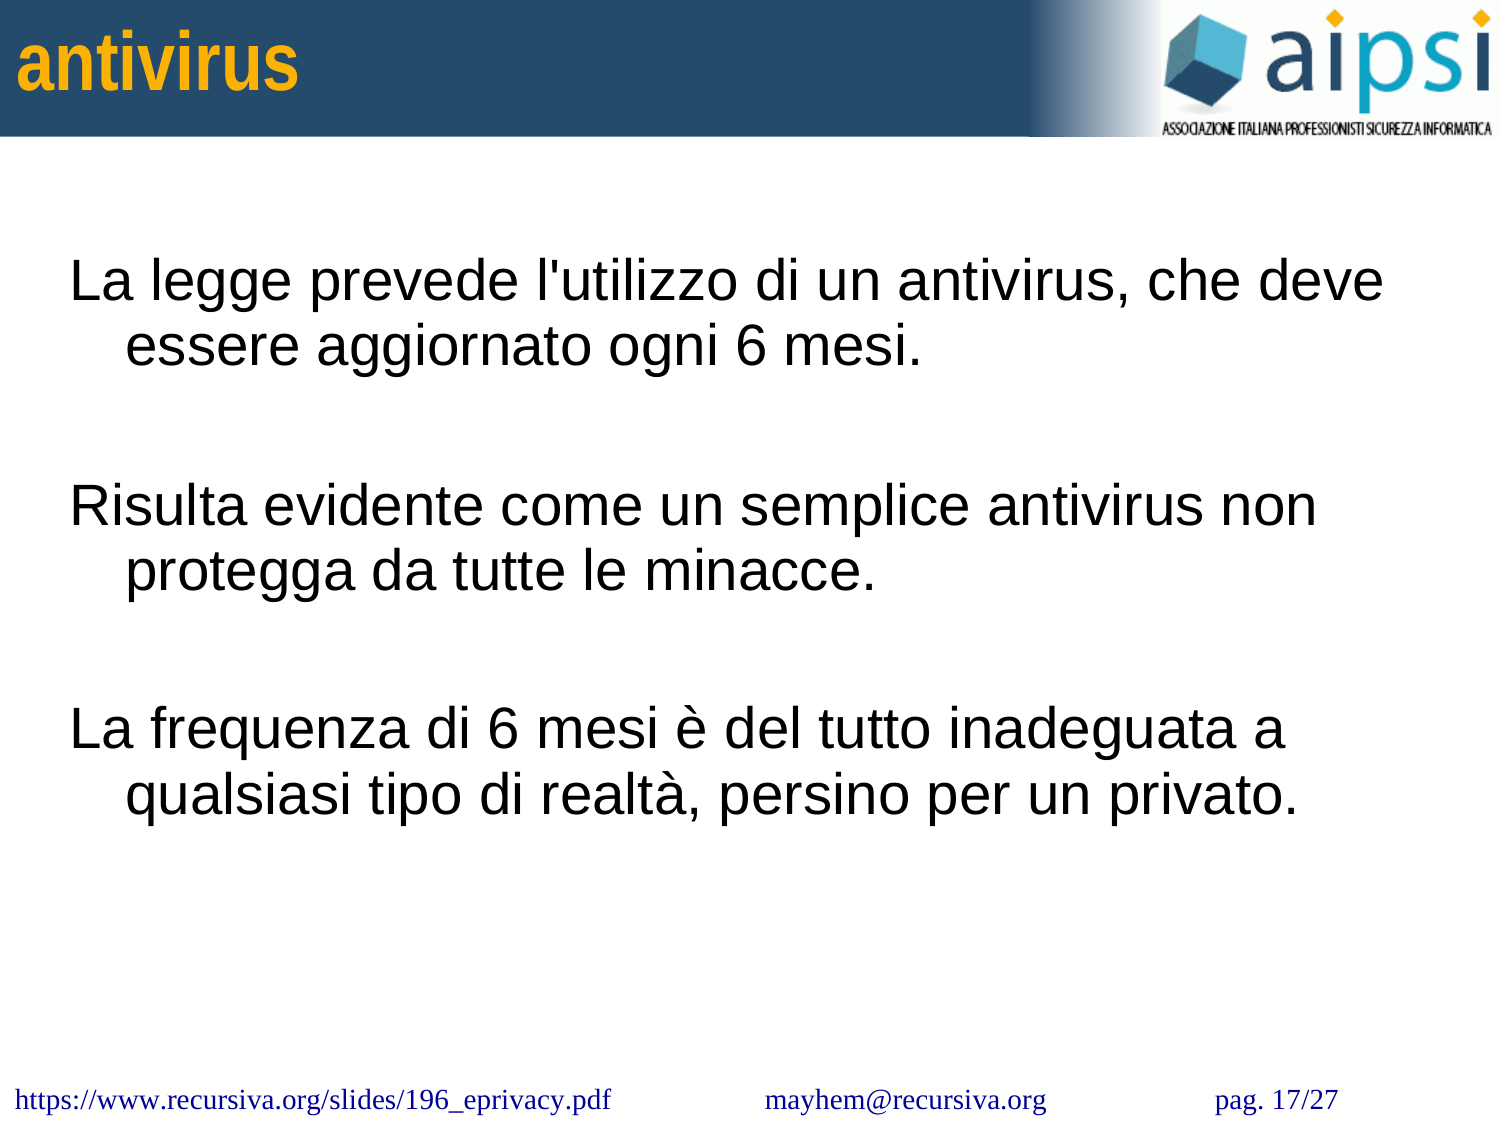

# antivirus
La legge prevede l'utilizzo di un antivirus, che deve essere aggiornato ogni 6 mesi.
Risulta evidente come un semplice antivirus non protegga da tutte le minacce.
La frequenza di 6 mesi è del tutto inadeguata a qualsiasi tipo di realtà, persino per un privato.
17